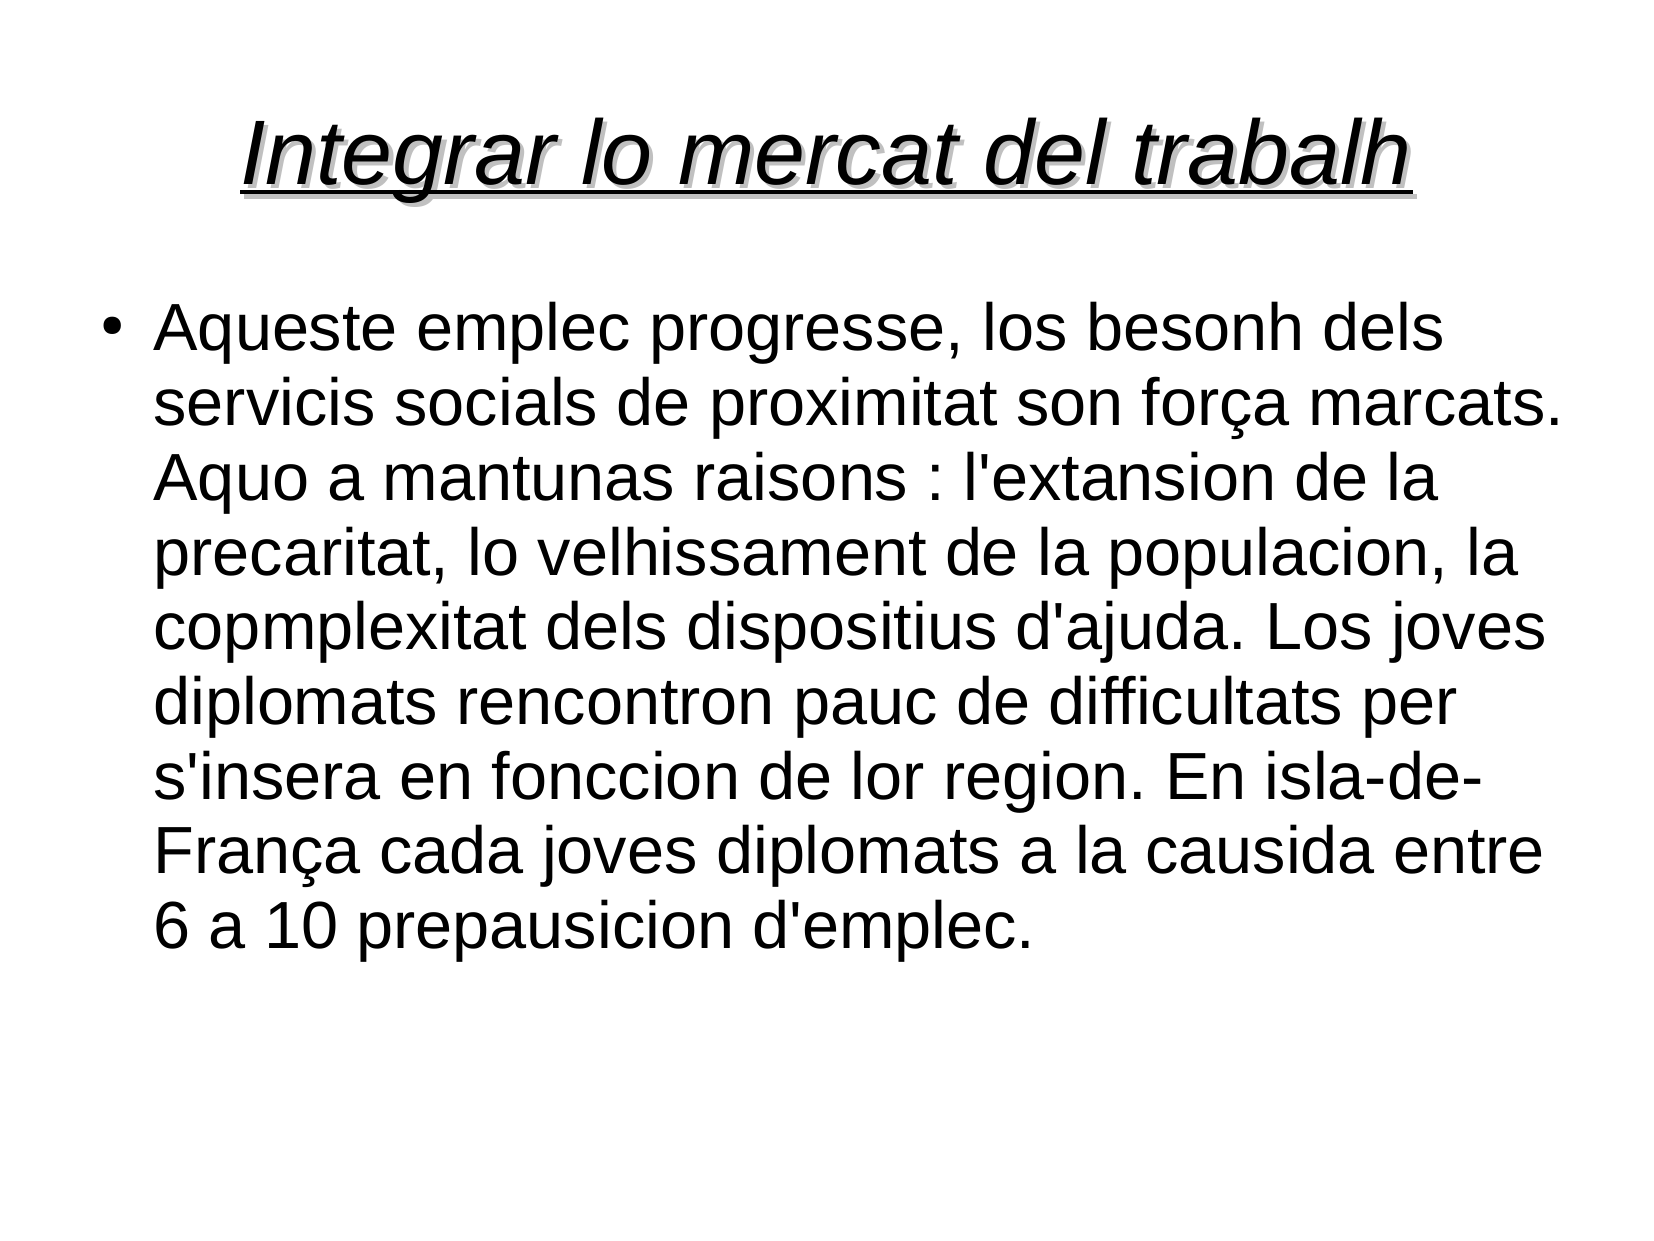

# Integrar lo mercat del trabalh
Aqueste emplec progresse, los besonh dels servicis socials de proximitat son força marcats. Aquo a mantunas raisons : l'extansion de la precaritat, lo velhissament de la populacion, la copmplexitat dels dispositius d'ajuda. Los joves diplomats rencontron pauc de difficultats per s'insera en fonccion de lor region. En isla-de-França cada joves diplomats a la causida entre 6 a 10 prepausicion d'emplec.